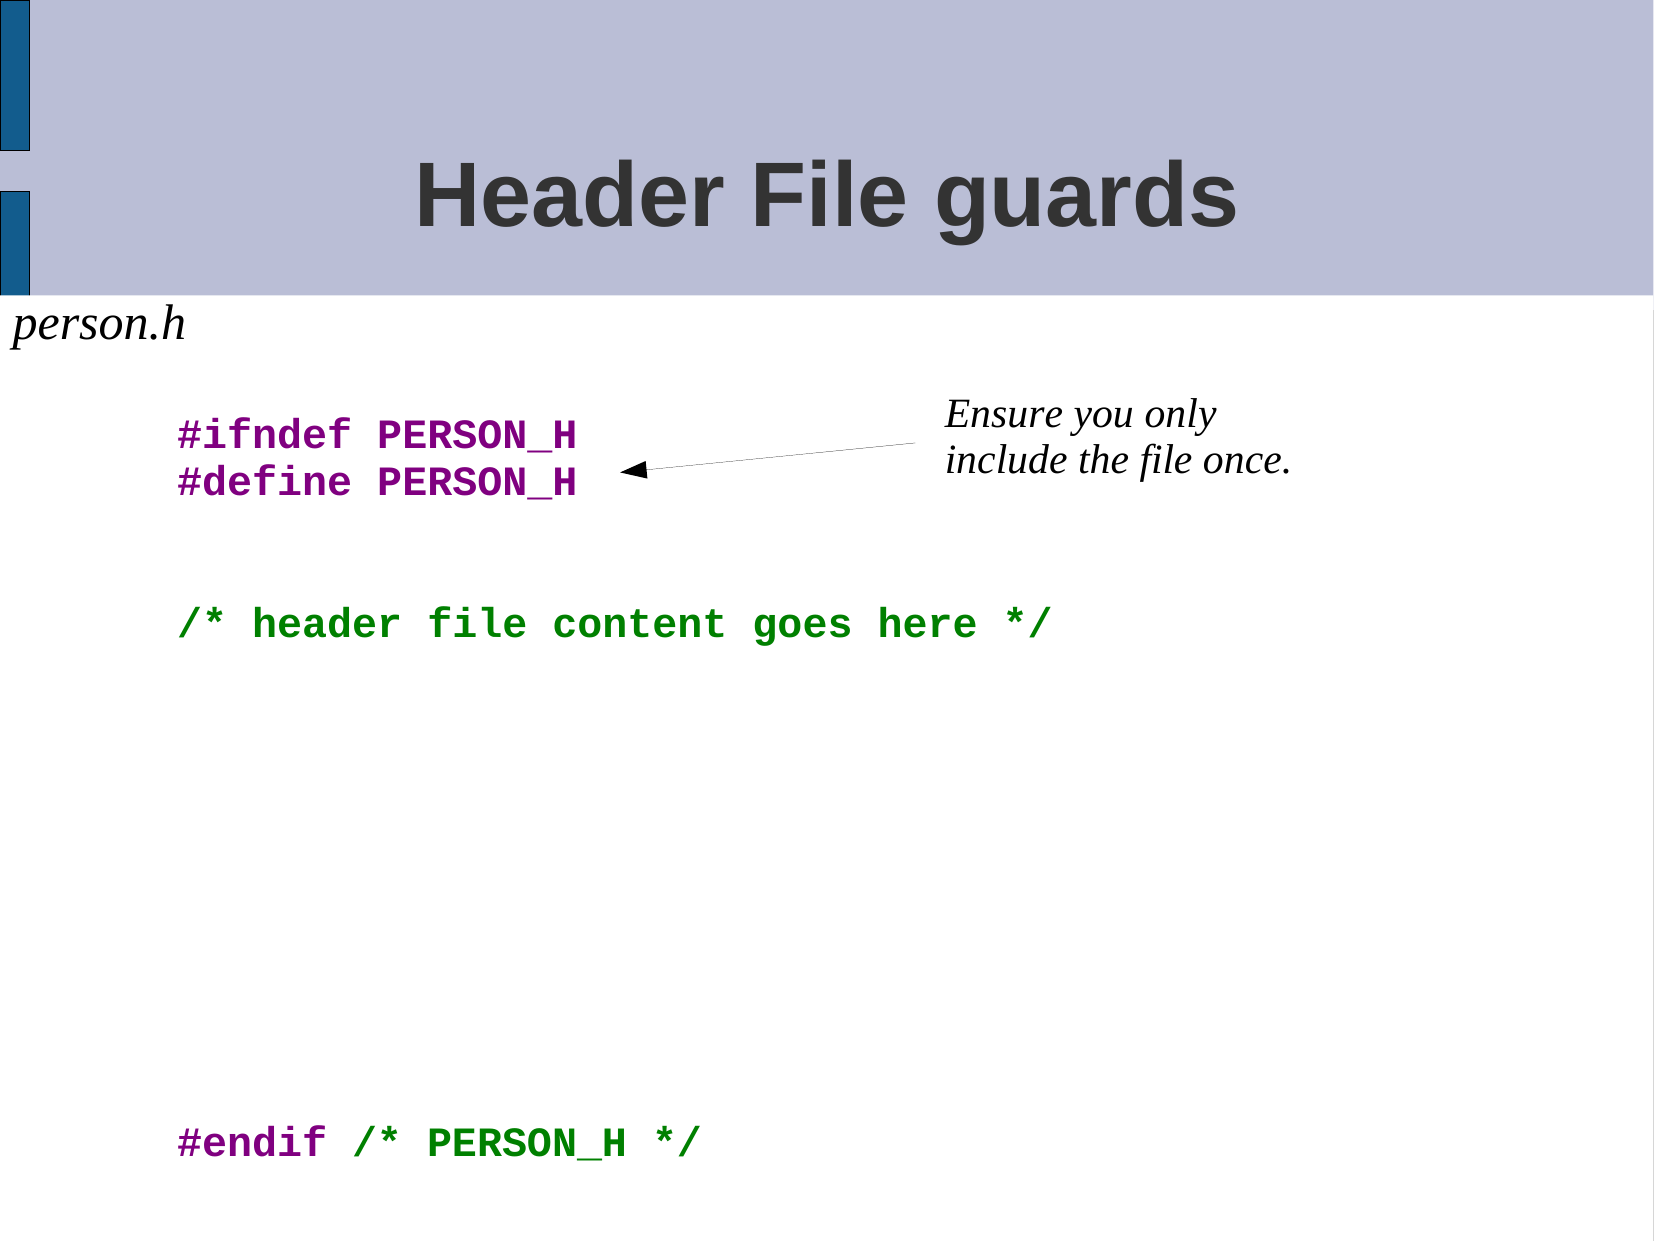

# Header File guards
#ifndef PERSON_H
#define PERSON_H
/* header file content goes here */
#endif /* PERSON_H */
 person.h
Ensure you only
include the file once.